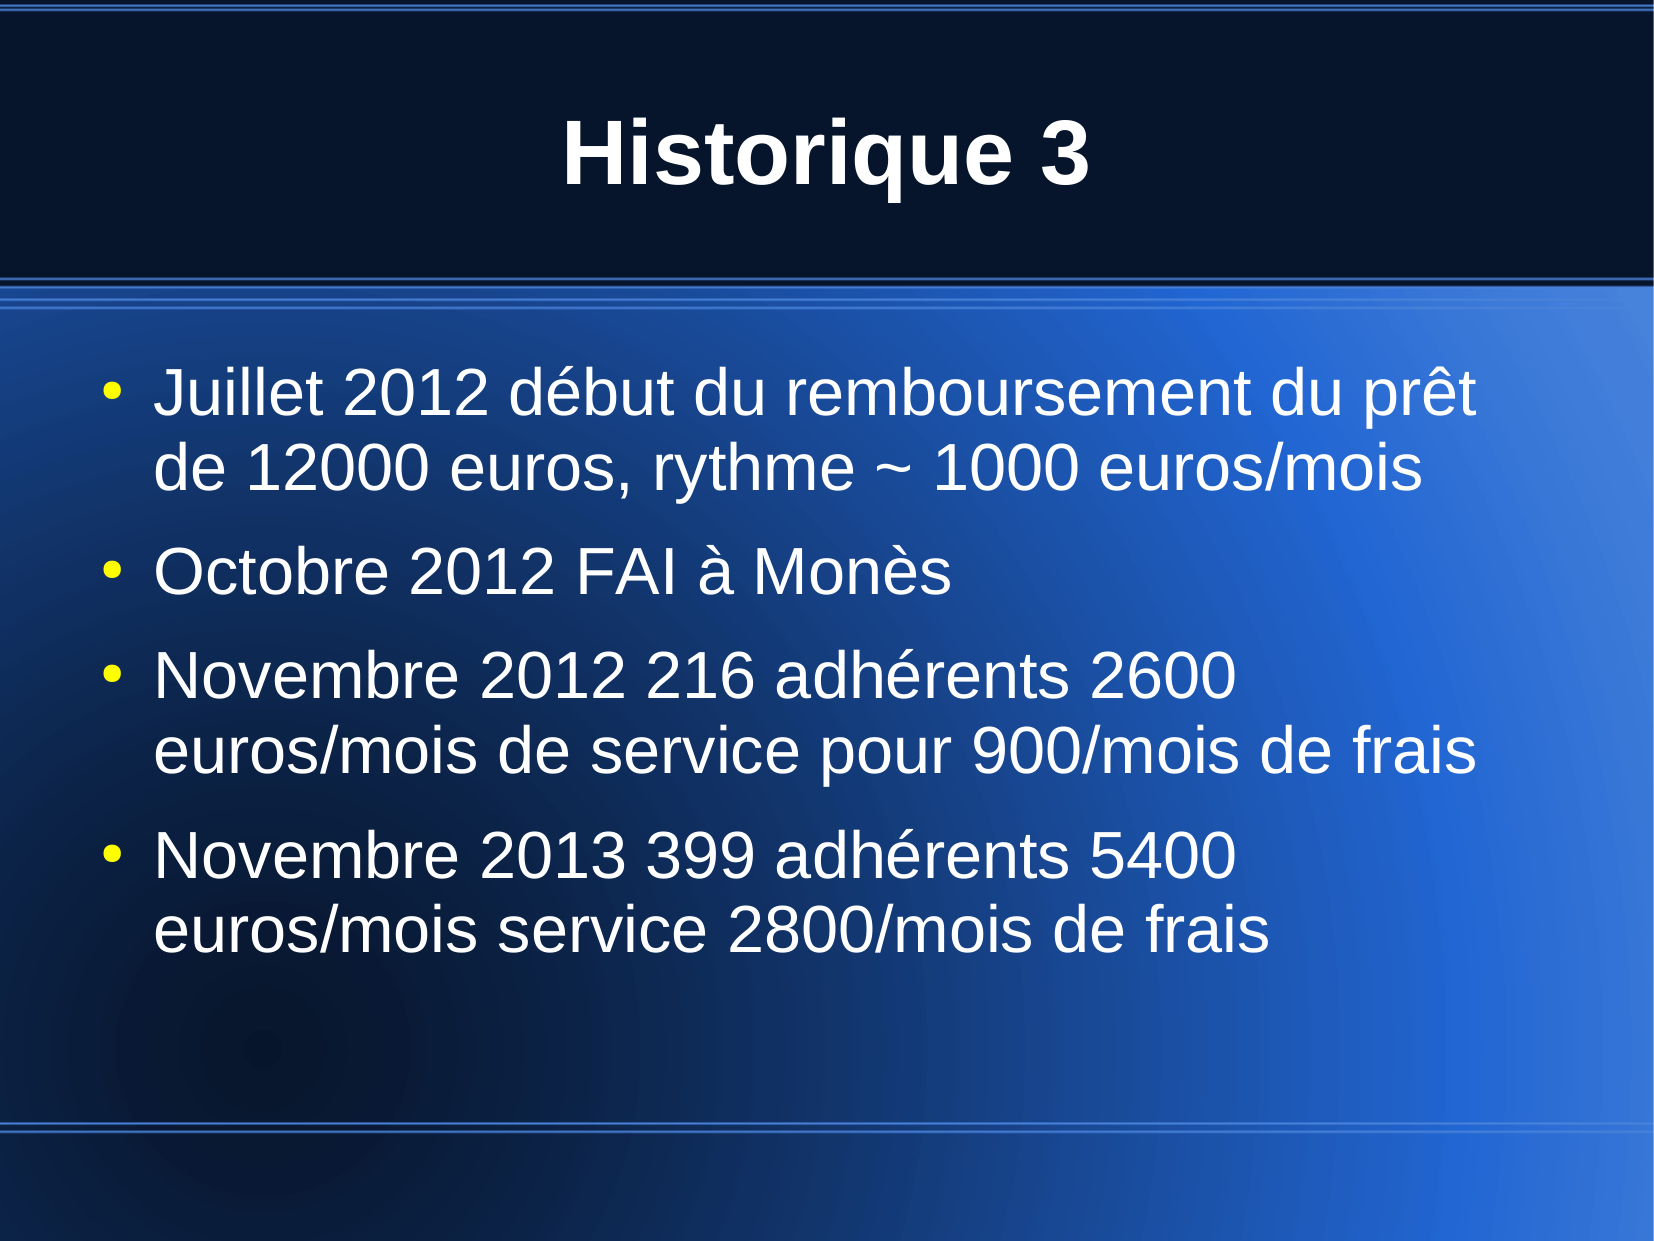

# Historique 3
Juillet 2012 début du remboursement du prêt de 12000 euros, rythme ~ 1000 euros/mois
Octobre 2012 FAI à Monès
Novembre 2012 216 adhérents 2600 euros/mois de service pour 900/mois de frais
Novembre 2013 399 adhérents 5400 euros/mois service 2800/mois de frais